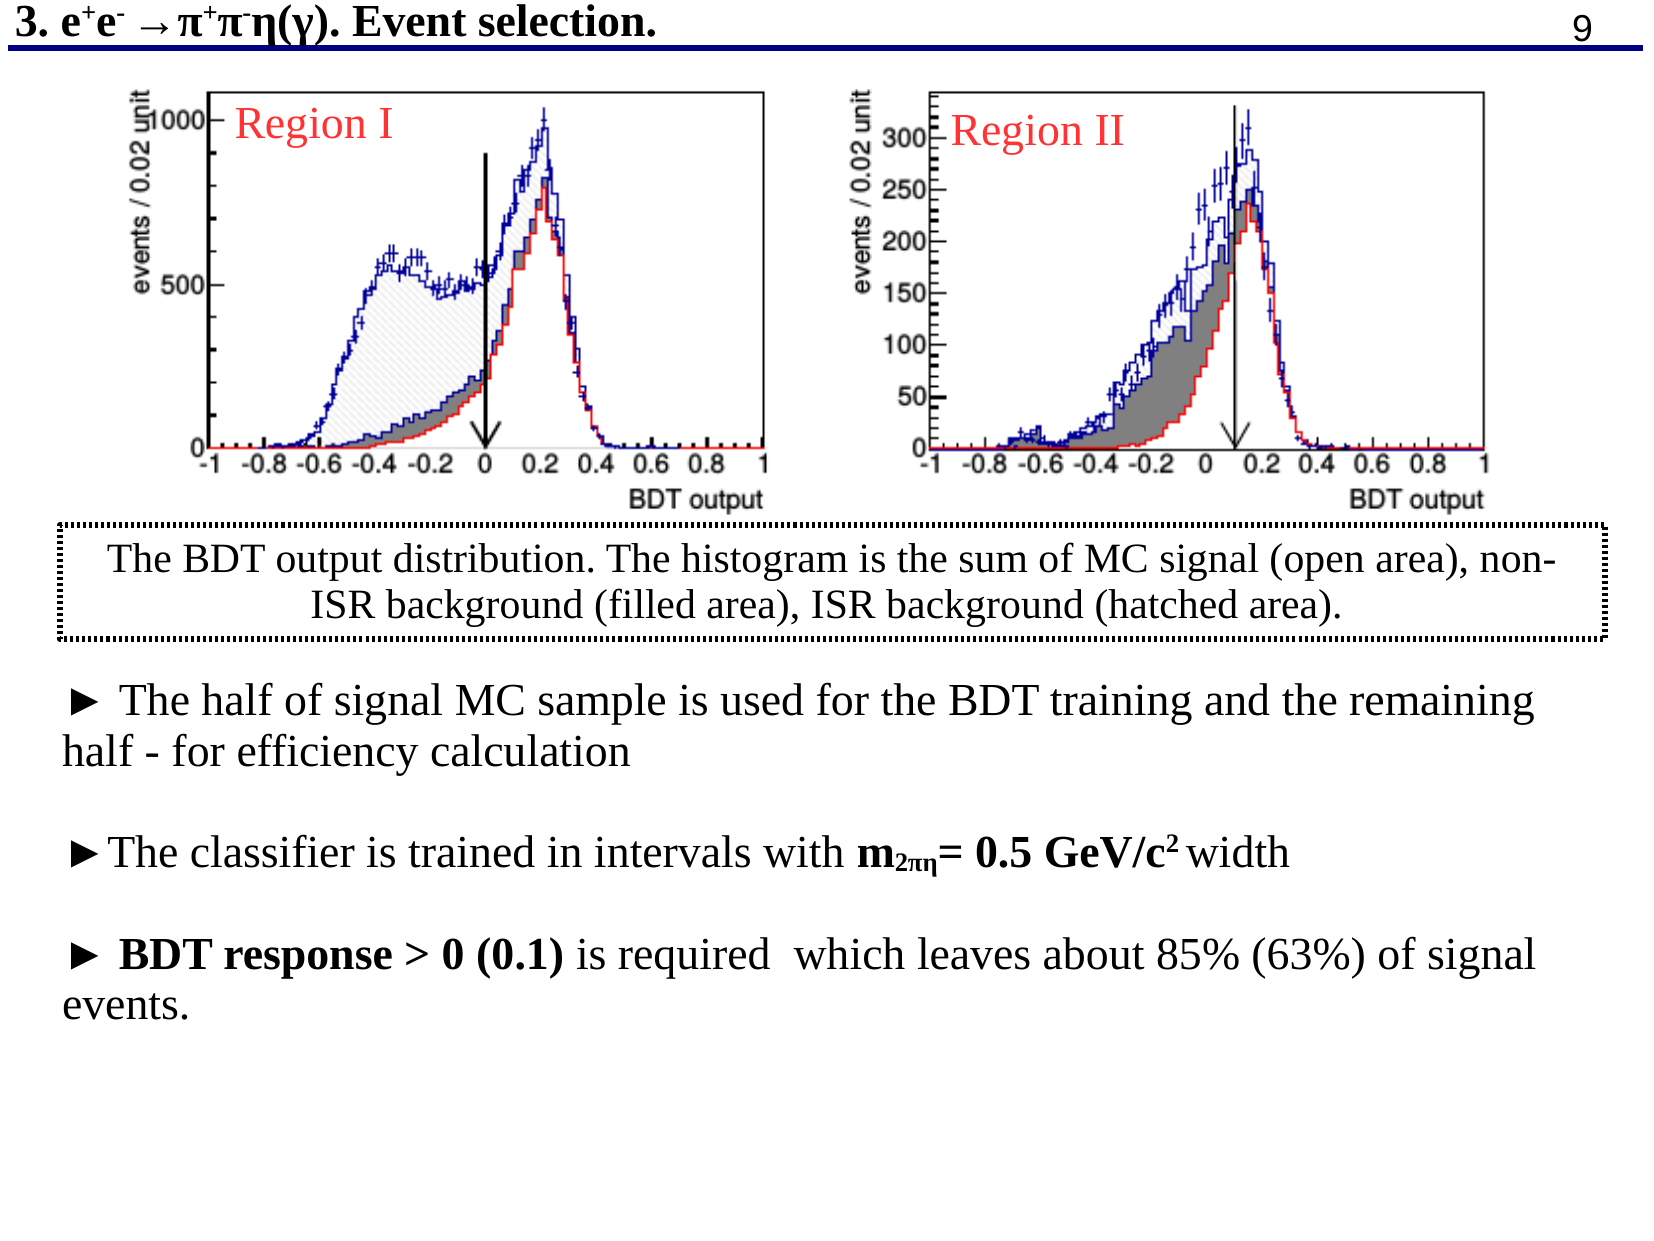

9
3. e+e- →π+π-η(γ). Event selection.
Region I
Region II
The BDT output distribution. The histogram is the sum of MC signal (open area), non-ISR background (filled area), ISR background (hatched area).
► The half of signal MC sample is used for the BDT training and the remaining half - for efficiency calculation
►The classifier is trained in intervals with m2πη= 0.5 GeV/c2 width
► BDT response > 0 (0.1) is required which leaves about 85% (63%) of signal events.